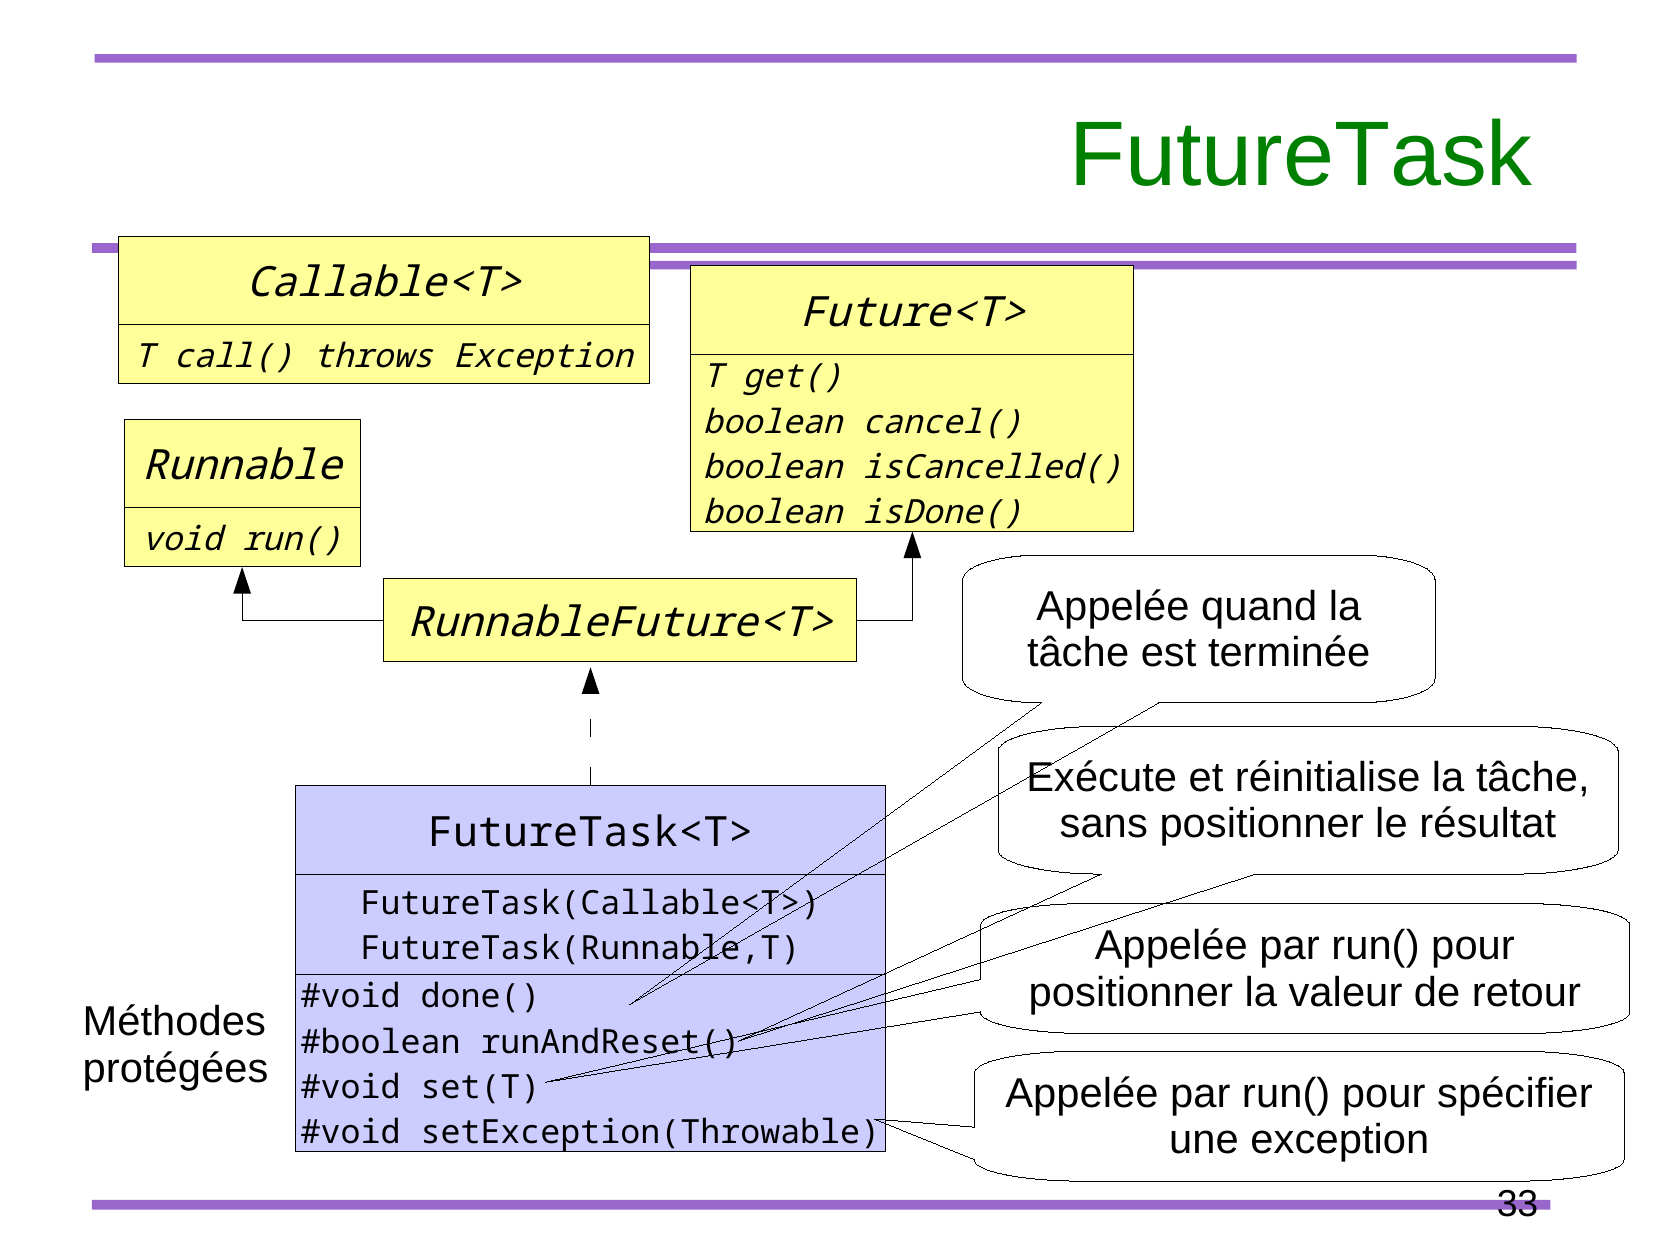

# FutureTask
Callable<T>
Future<T>
T call() throws Exception
T get()
boolean cancel()
boolean isCancelled()
boolean isDone()
Runnable
void run()
Appelée quand la tâche est terminée
RunnableFuture<T>
Exécute et réinitialise la tâche, sans positionner le résultat
FutureTask<T>
FutureTask(Callable<T>)
FutureTask(Runnable,T)
Appelée par run() pour positionner la valeur de retour
#void done()
#boolean runAndReset()
#void set(T)
#void setException(Throwable)
Méthodes
protégées
Appelée par run() pour spécifier une exception